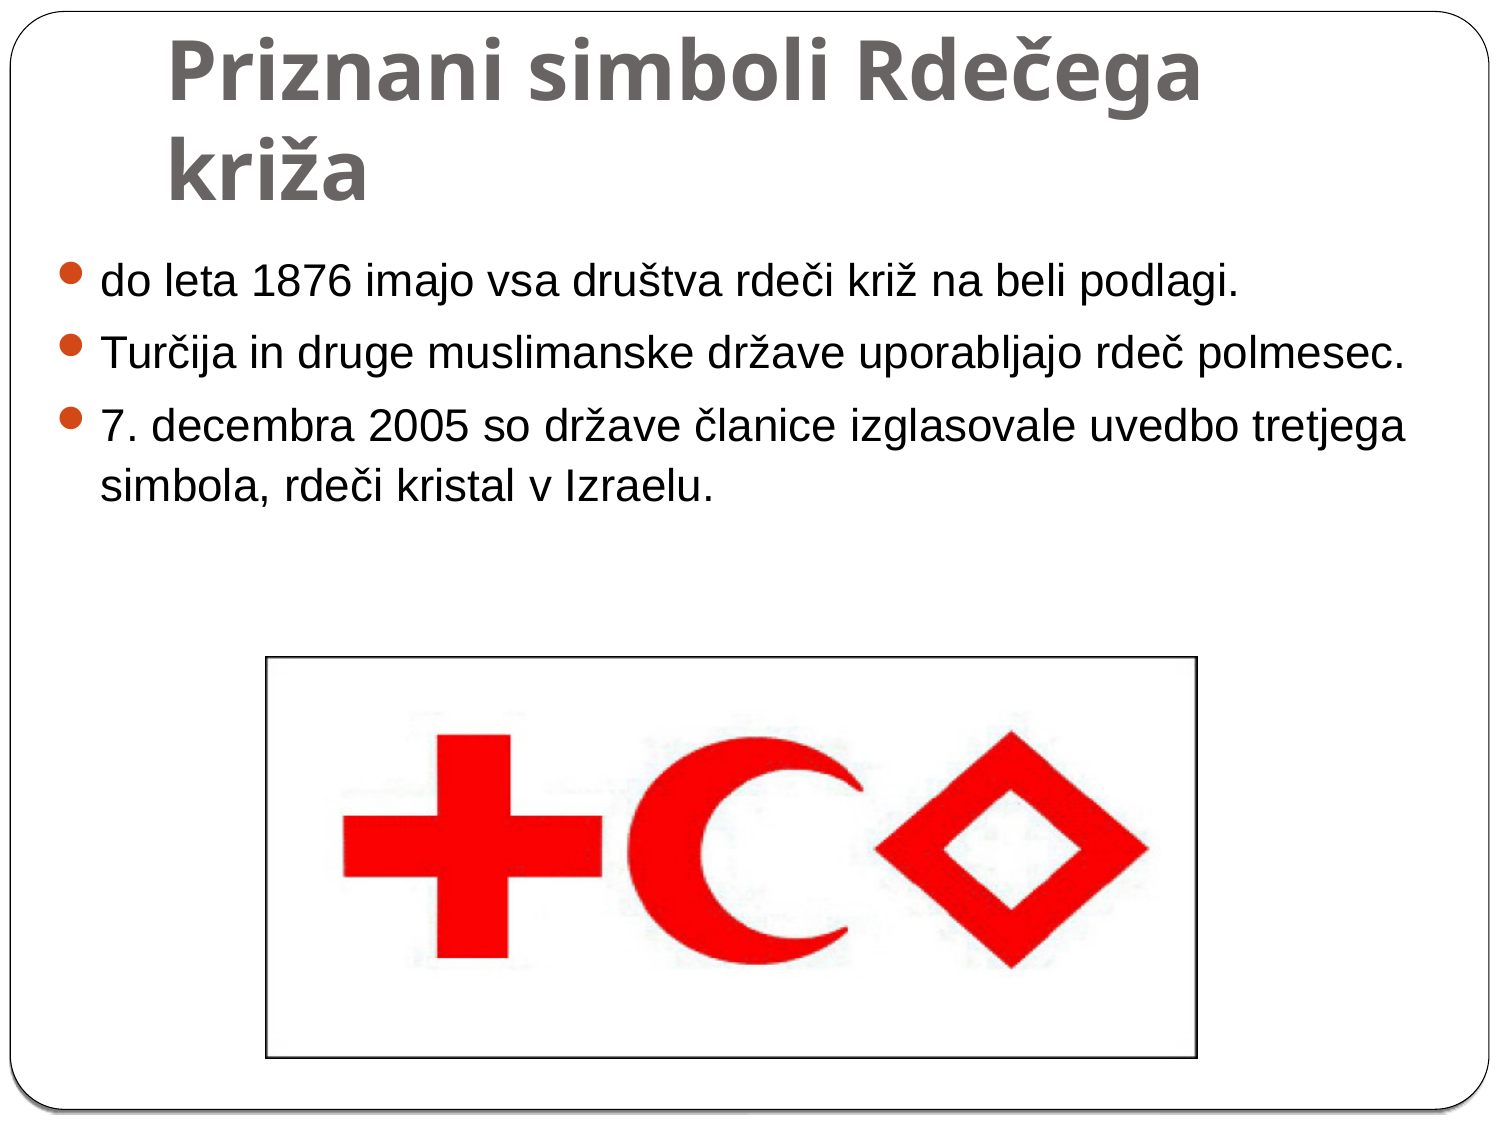

# Priznani simboli Rdečega križa
do leta 1876 imajo vsa društva rdeči križ na beli podlagi.
Turčija in druge muslimanske države uporabljajo rdeč polmesec.
7. decembra 2005 so države članice izglasovale uvedbo tretjega simbola, rdeči kristal v Izraelu.